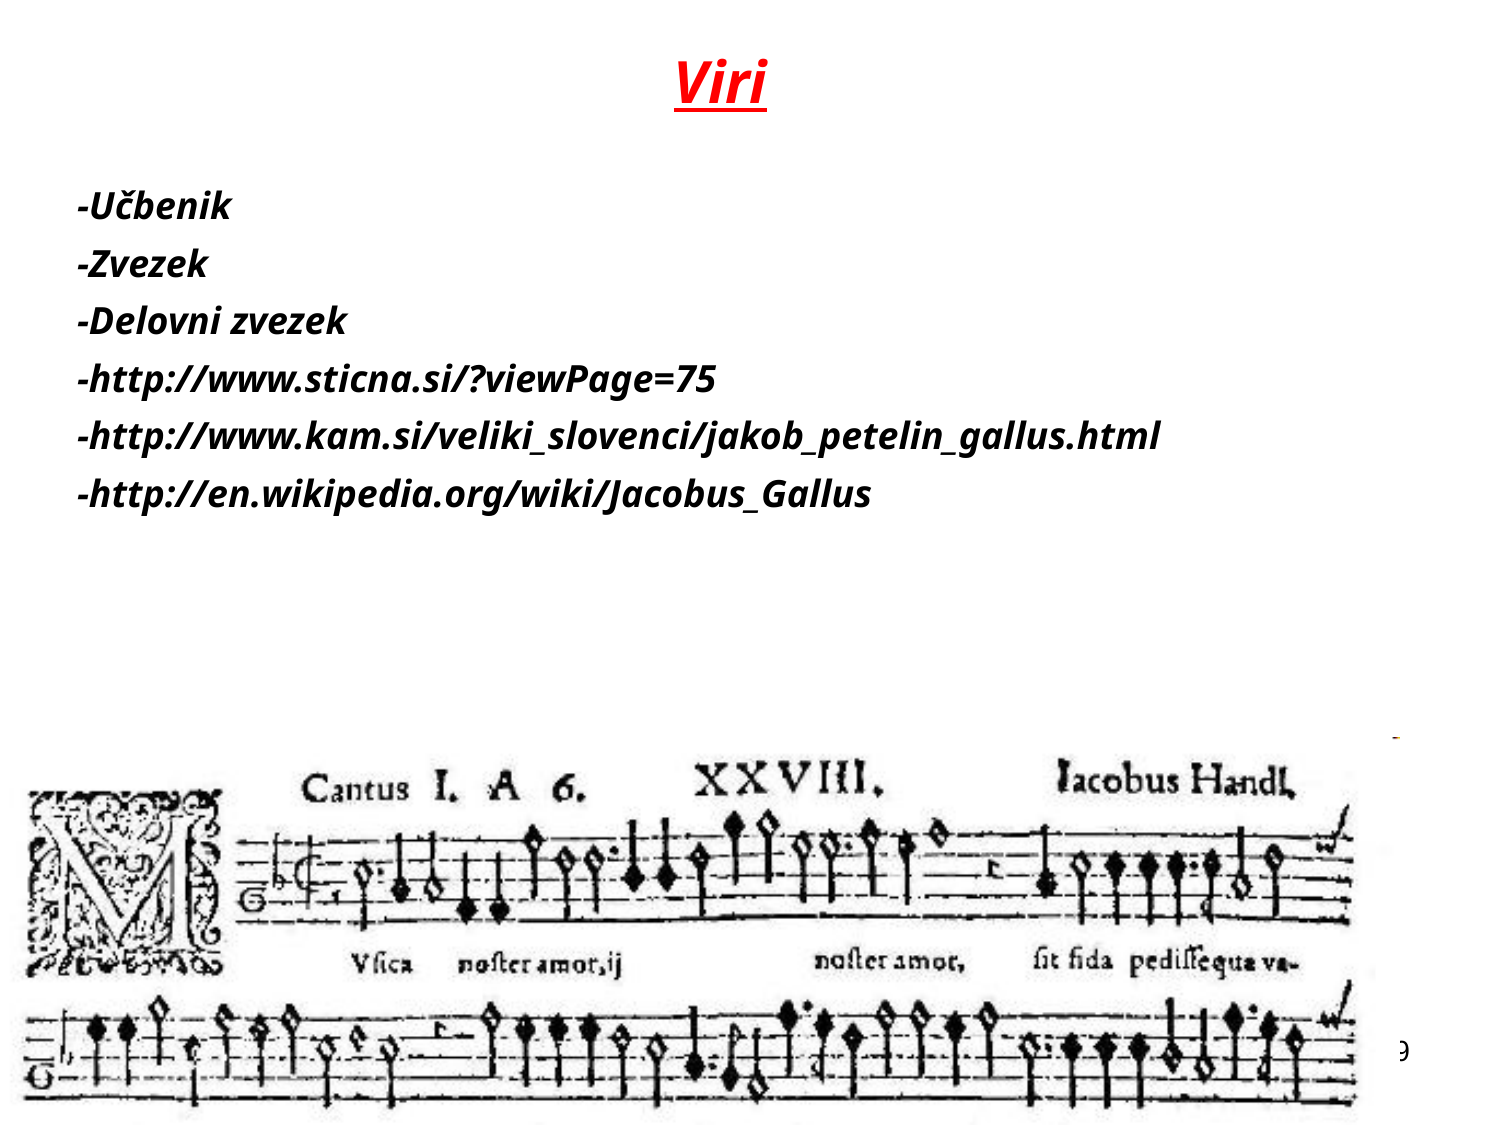

Viri
-Učbenik
-Zvezek
-Delovni zvezek
-http://www.sticna.si/?viewPage=75
-http://www.kam.si/veliki_slovenci/jakob_petelin_gallus.html
-http://en.wikipedia.org/wiki/Jacobus_Gallus